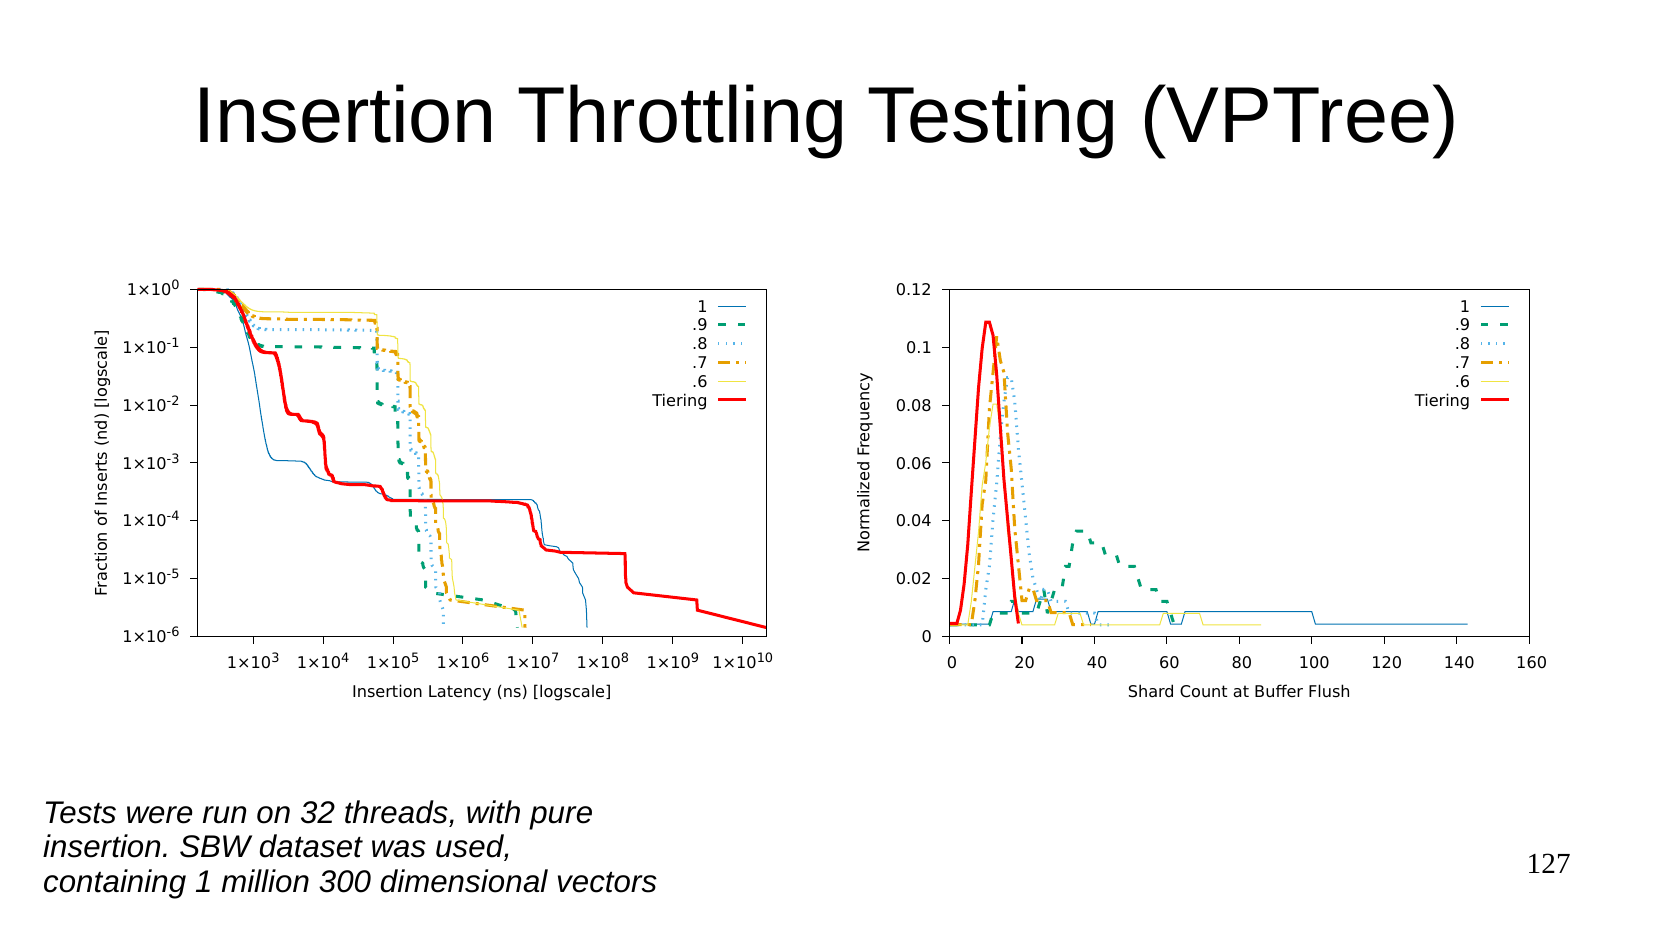

# Insertion Throttling Testing (VPTree)
Tests were run on 32 threads, with pure
insertion. SBW dataset was used,
containing 1 million 300 dimensional vectors
127